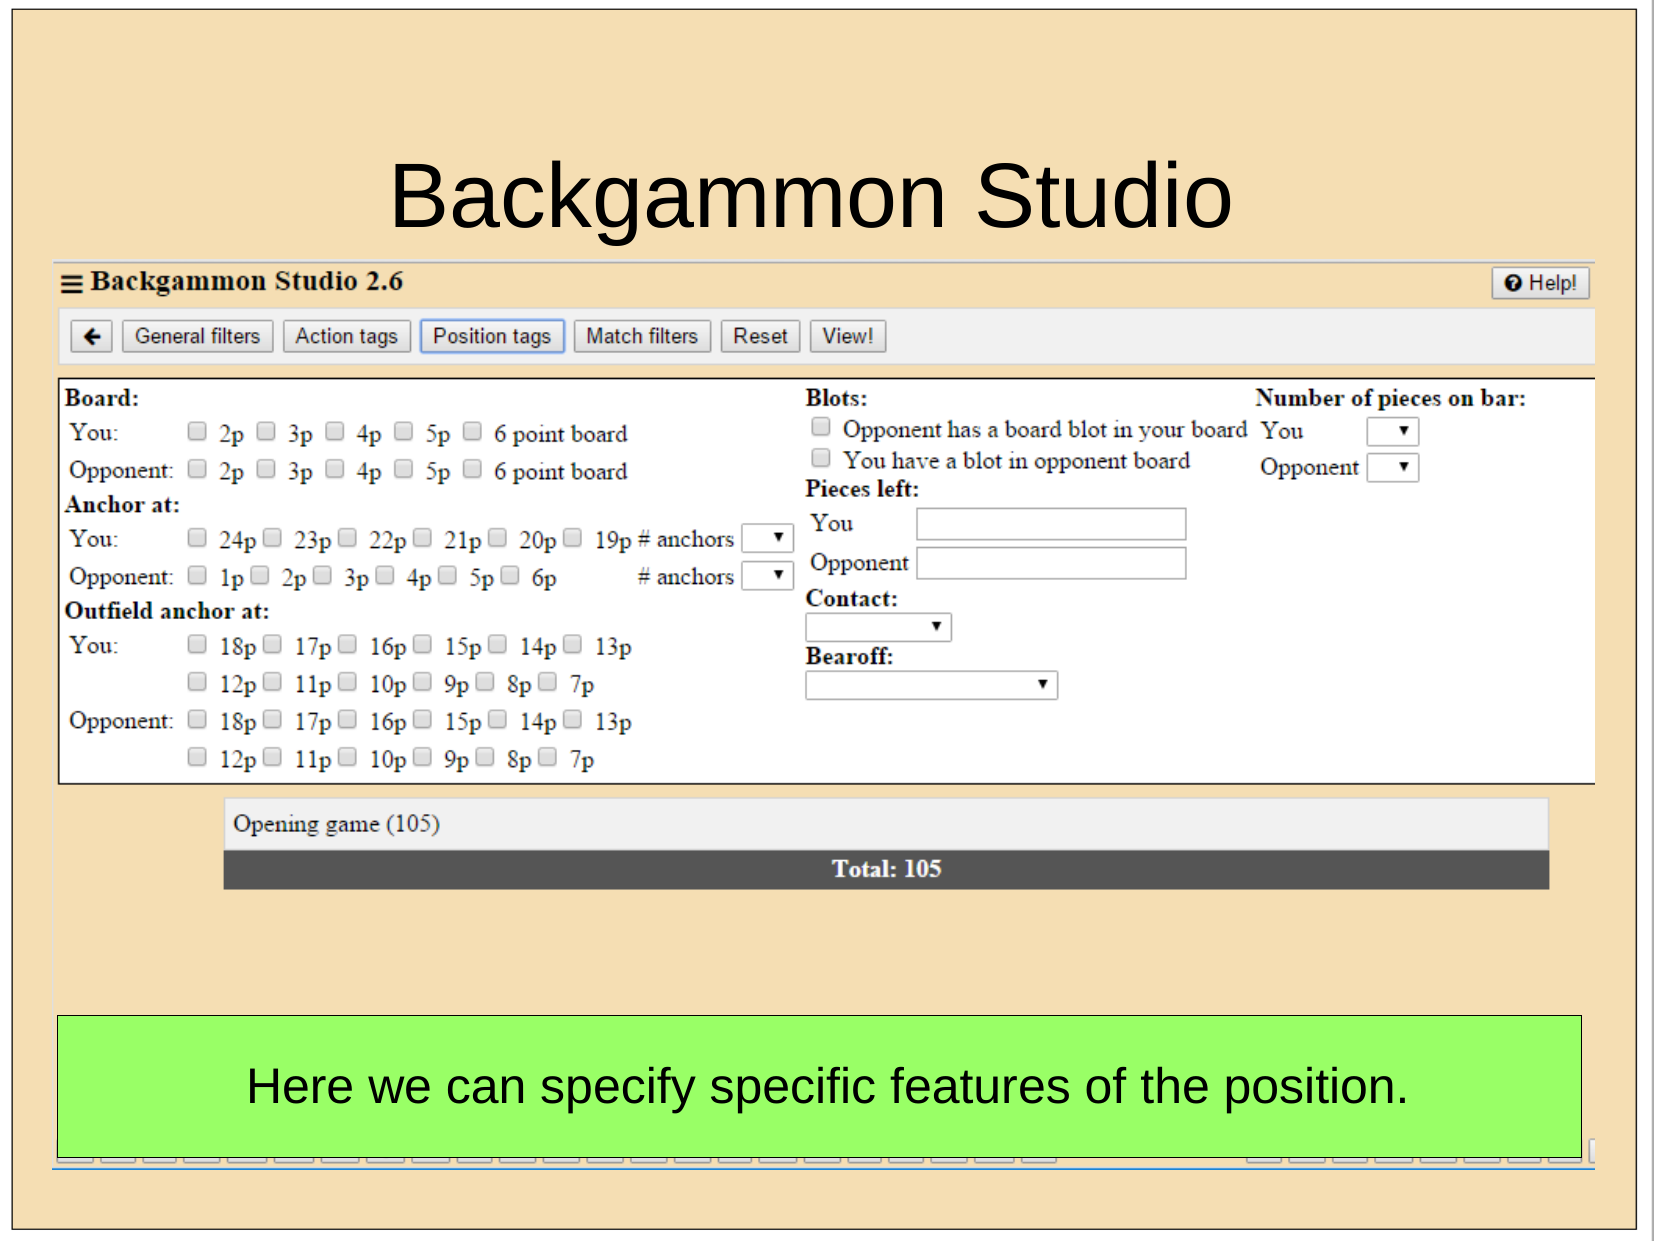

# Backgammon Studio
Here we can specify specific features of the position.